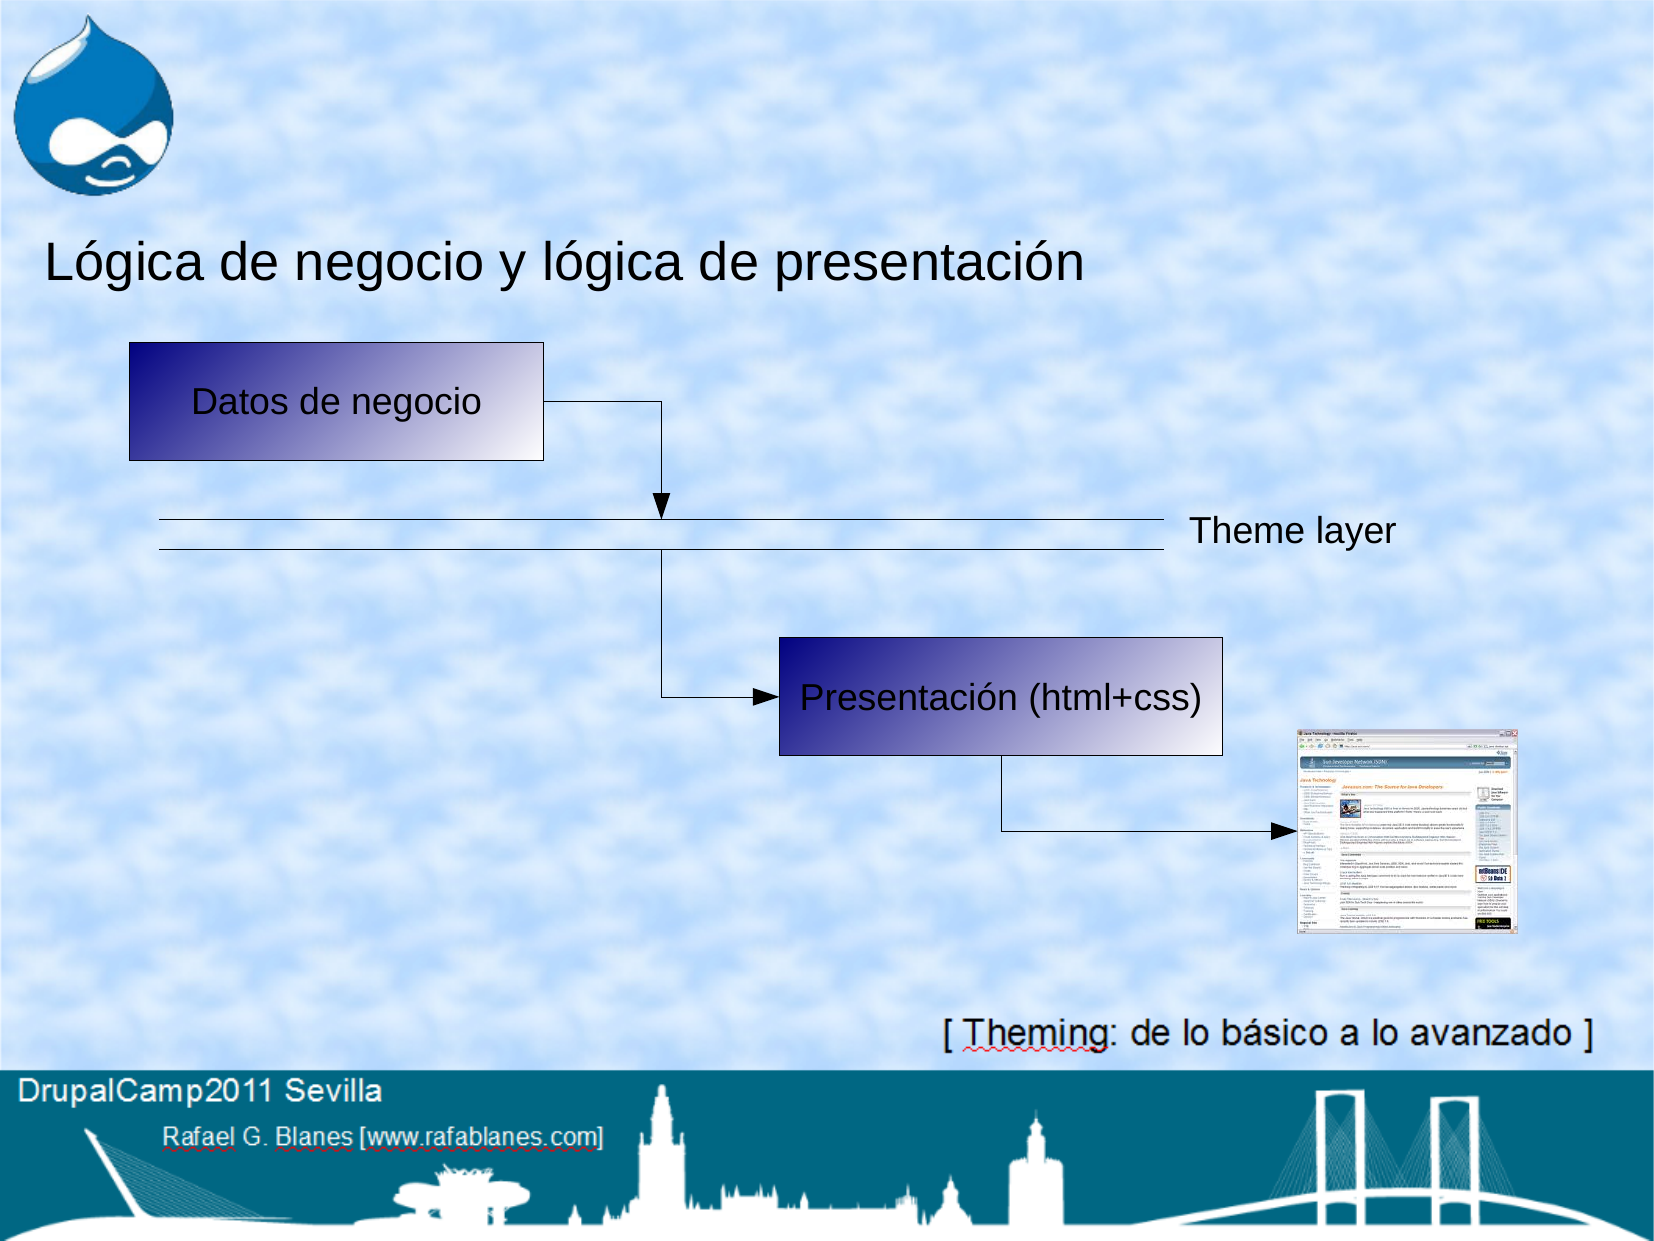

Lógica de negocio y lógica de presentación
Datos de negocio
Theme layer
Presentación (html+css)